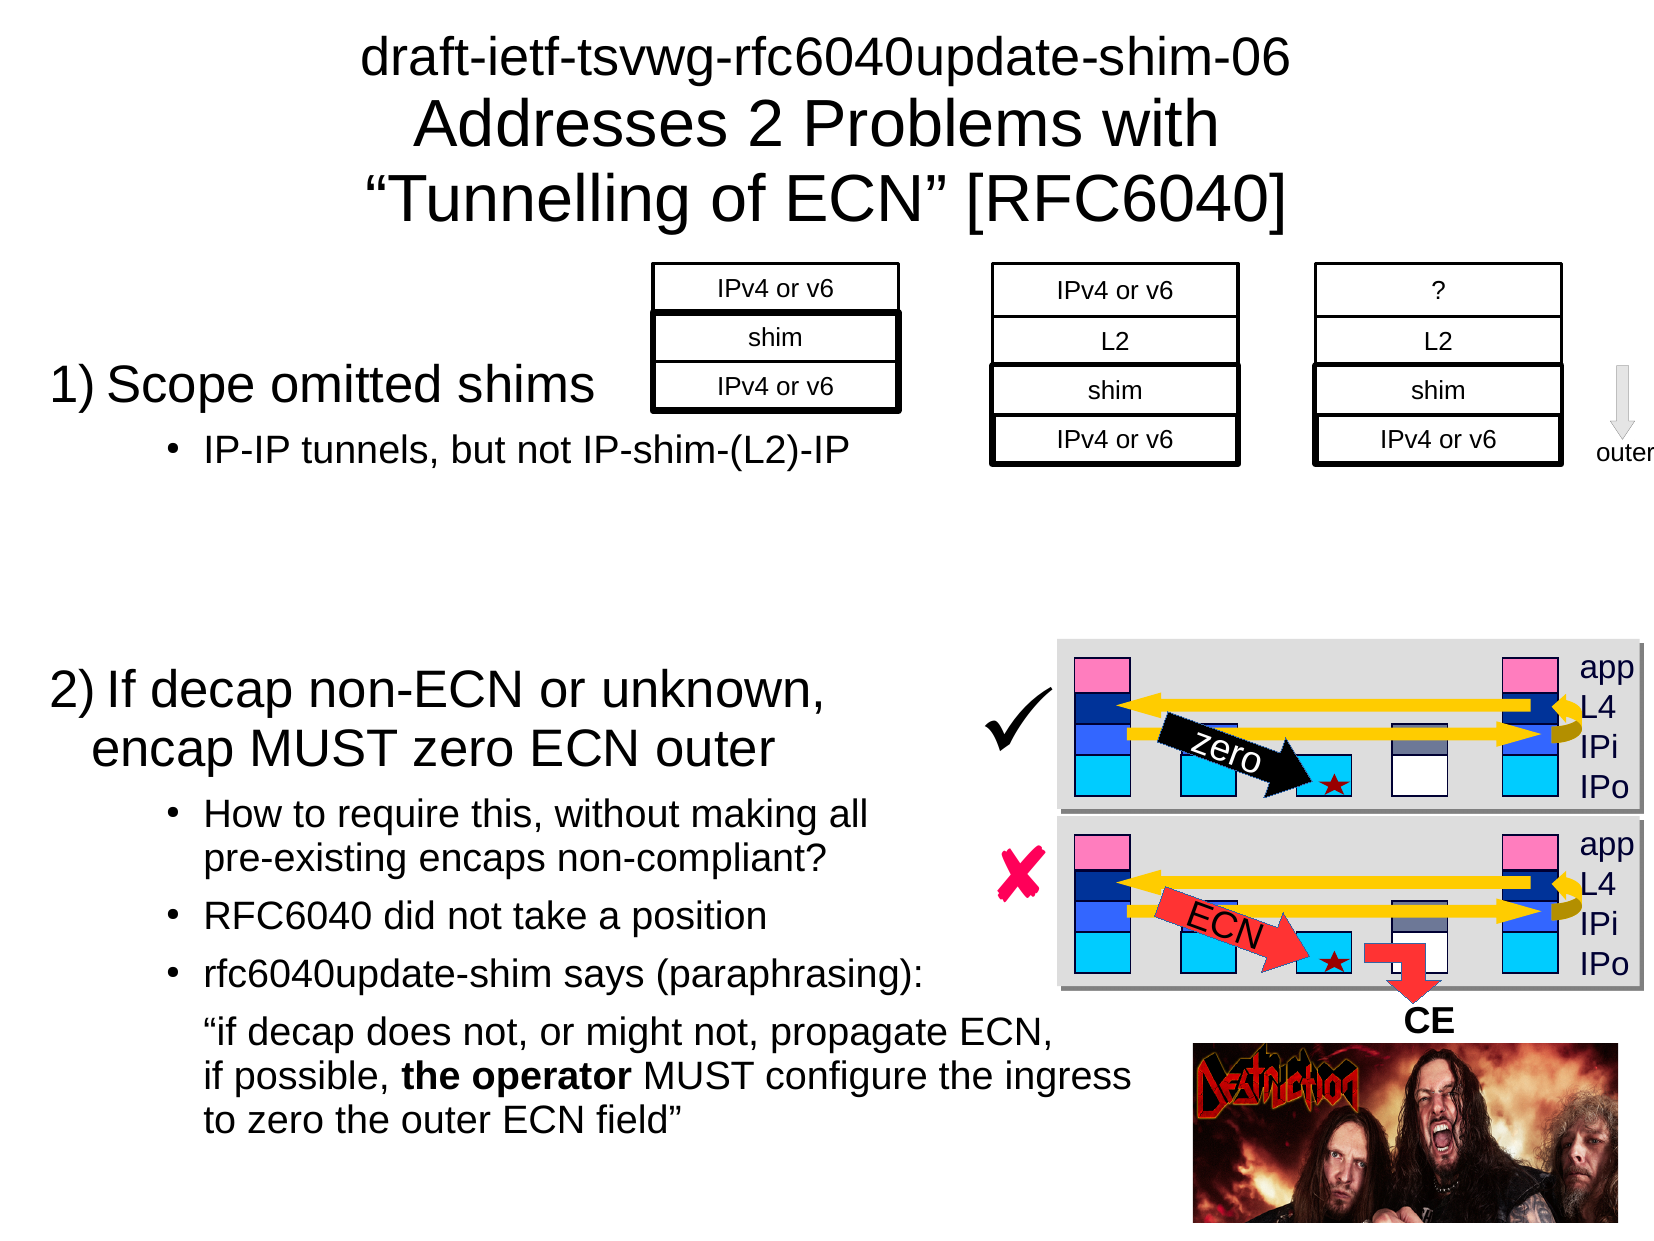

# draft-ietf-tsvwg-rfc6040update-shim-06 Addresses 2 Problems with “Tunnelling of ECN” [RFC6040]
 Scope omitted shims
IP-IP tunnels, but not IP-shim-(L2)-IP
 If decap non-ECN or unknown,
encap MUST zero ECN outer
How to require this, without making all
pre-existing encaps non-compliant?
RFC6040 did not take a position
rfc6040update-shim says (paraphrasing):
“if decap does not, or might not, propagate ECN,
if possible, the operator MUST configure the ingress
to zero the outer ECN field”
app
L4
IPi
IPo

zero
app
L4
IPi
IPo

ECN
CE